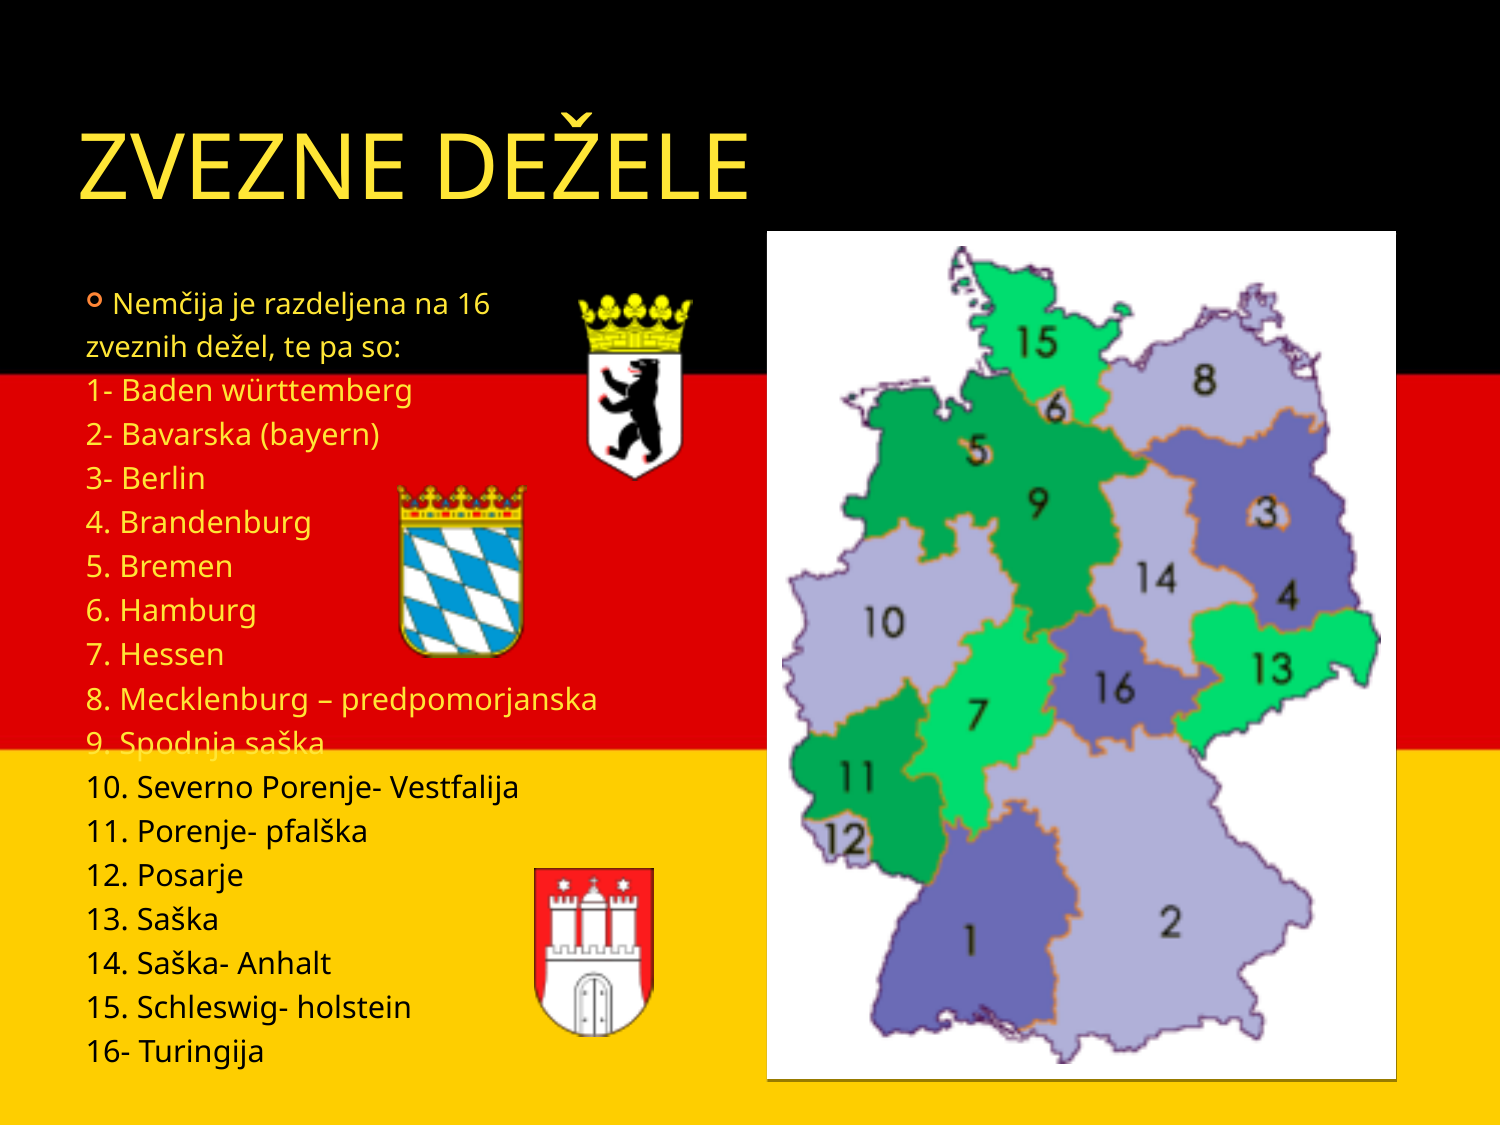

# ZVEZNE DEŽELE
Nemčija je razdeljena na 16
zveznih dežel, te pa so:
1- Baden württemberg
2- Bavarska (bayern)
3- Berlin
4. Brandenburg
5. Bremen
6. Hamburg
7. Hessen
8. Mecklenburg – predpomorjanska
9. Spodnja saška
10. Severno Porenje- Vestfalija
11. Porenje- pfalška
12. Posarje
13. Saška
14. Saška- Anhalt
15. Schleswig- holstein
16- Turingija